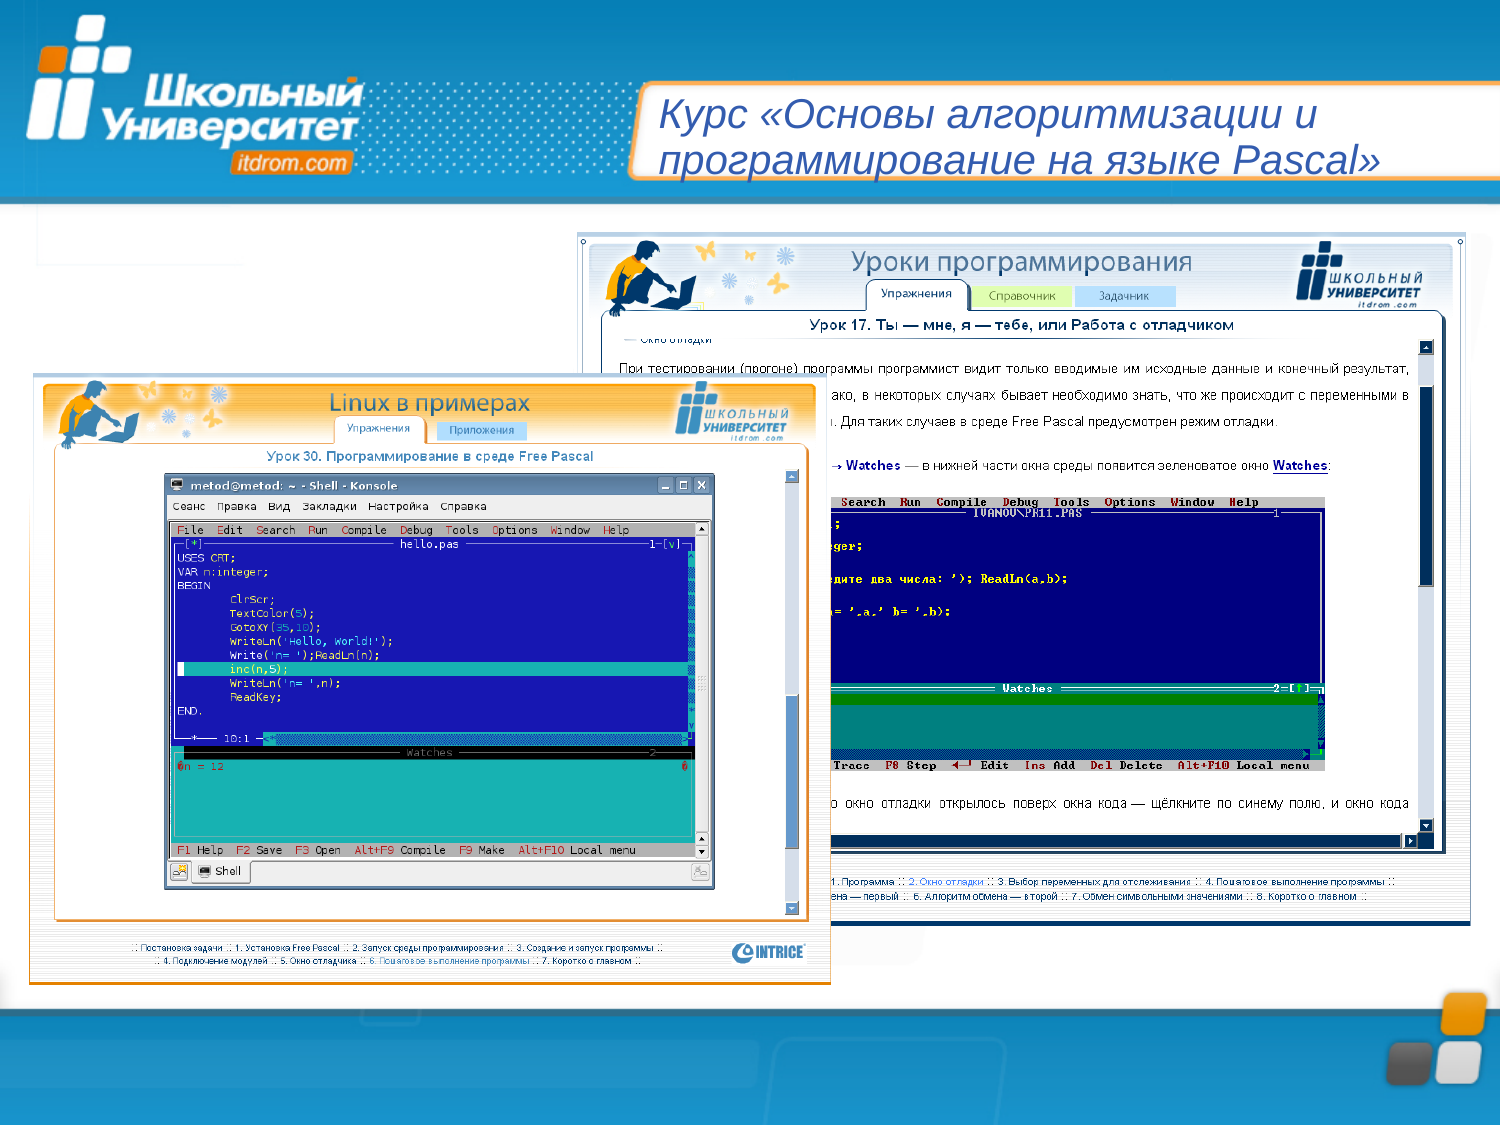

# Курс «Основы алгоритмизации и программирование на языке Pascal»